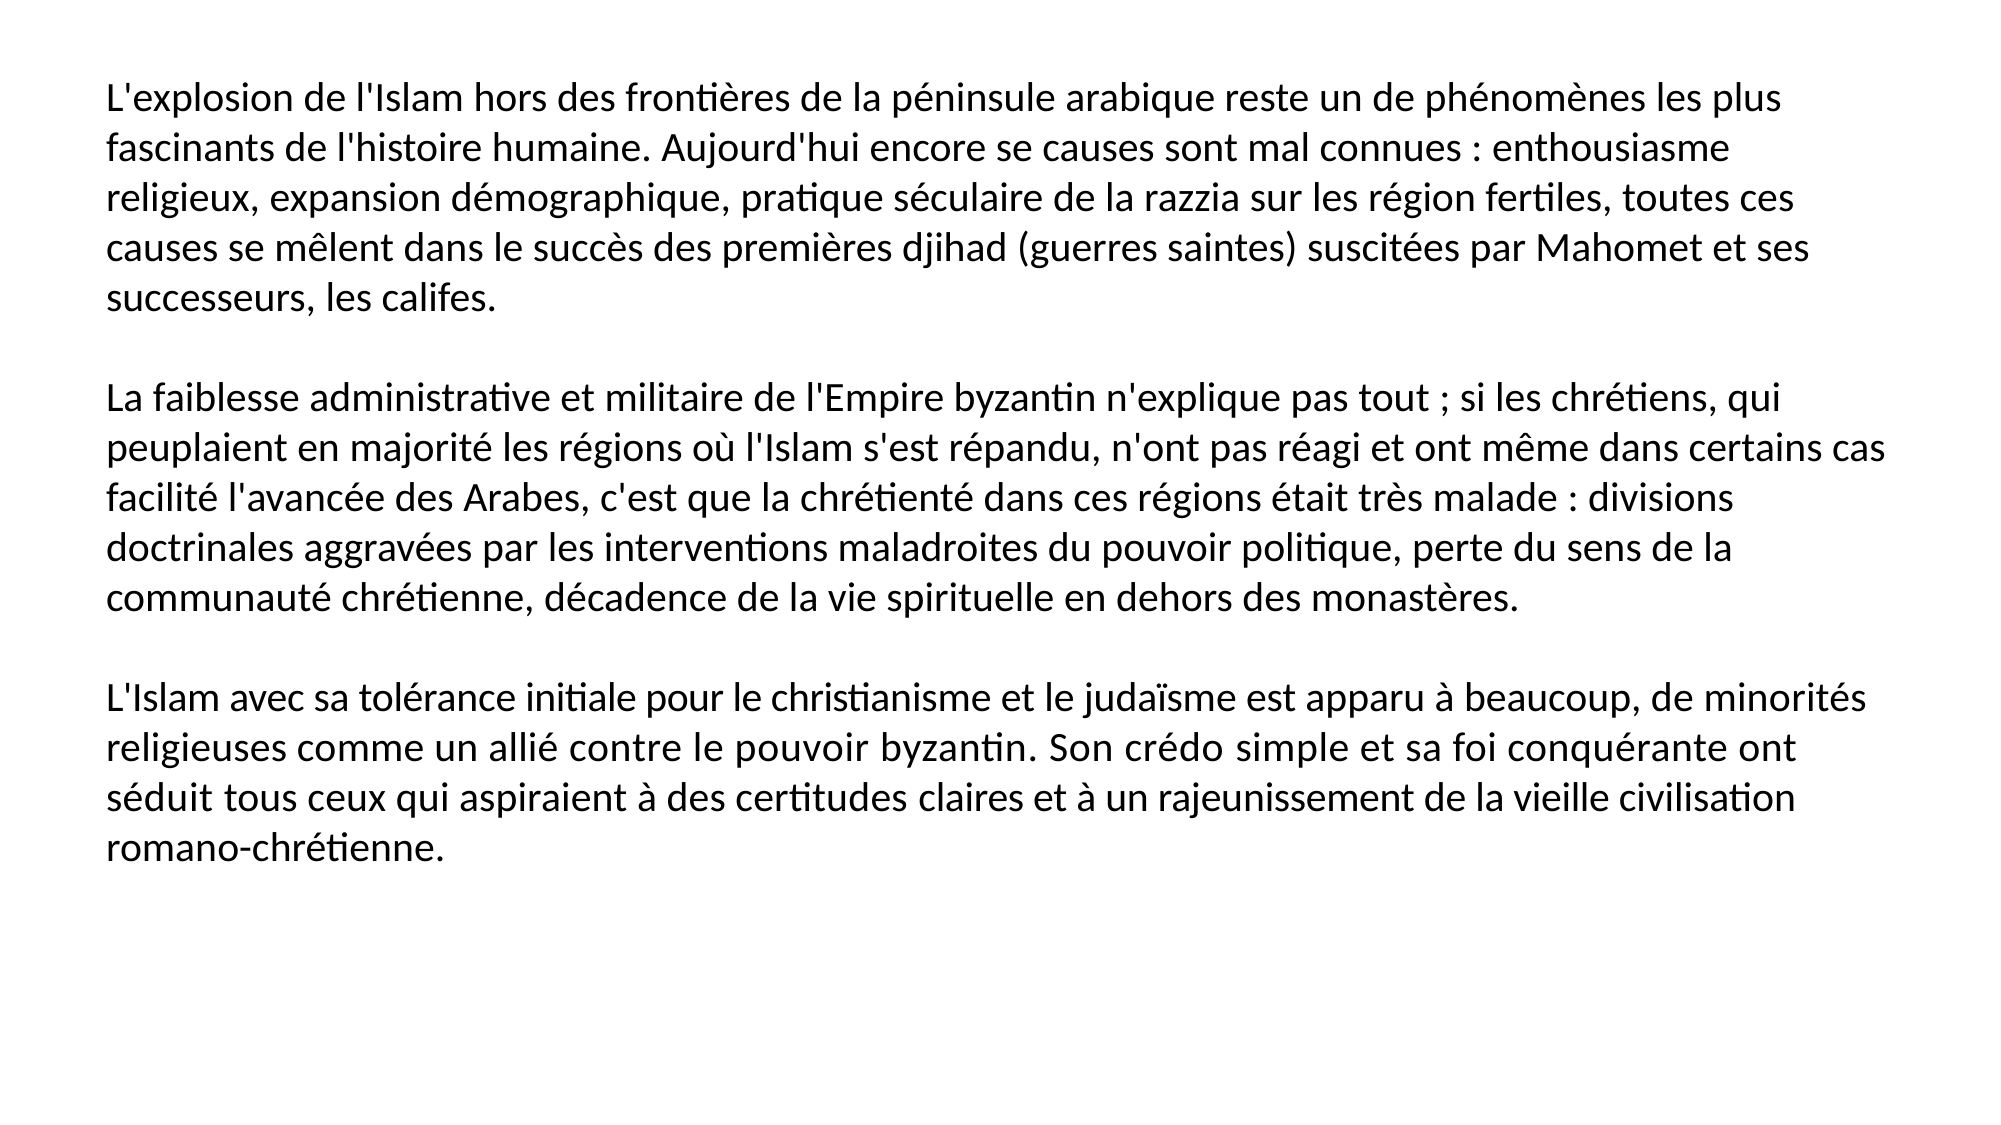

L'explosion de l'Islam hors des frontières de la péninsule arabique reste un de phénomènes les plus fascinants de l'histoire humaine. Aujourd'hui encore se causes sont mal connues : enthousiasme religieux, expansion démographique, pratique séculaire de la razzia sur les région fertiles, toutes ces causes se mêlent dans le succès des premières djihad (guerres saintes) suscitées par Mahomet et ses successeurs, les califes.
La faiblesse administrative et militaire de l'Empire byzantin n'explique pas tout ; si les chrétiens, qui peuplaient en majorité les régions où l'Islam s'est répandu, n'ont pas réagi et ont même dans certains cas facilité l'avancée des Arabes, c'est que la chrétienté dans ces régions était très malade : divisions doctrinales aggravées par les interventions maladroites du pouvoir politique, perte du sens de la communauté chrétienne, décadence de la vie spirituelle en dehors des monastères.
L'Islam avec sa tolérance initiale pour le christia­nisme et le judaïsme est apparu à beaucoup, de minorités religieuses comme un allié contre le pouvoir byzantin. Son crédo simple et sa foi conquérante ont séduit tous ceux qui aspiraient à des certitudes claires et à un rajeunissement de la vieille civilisation romano-chrétienne.